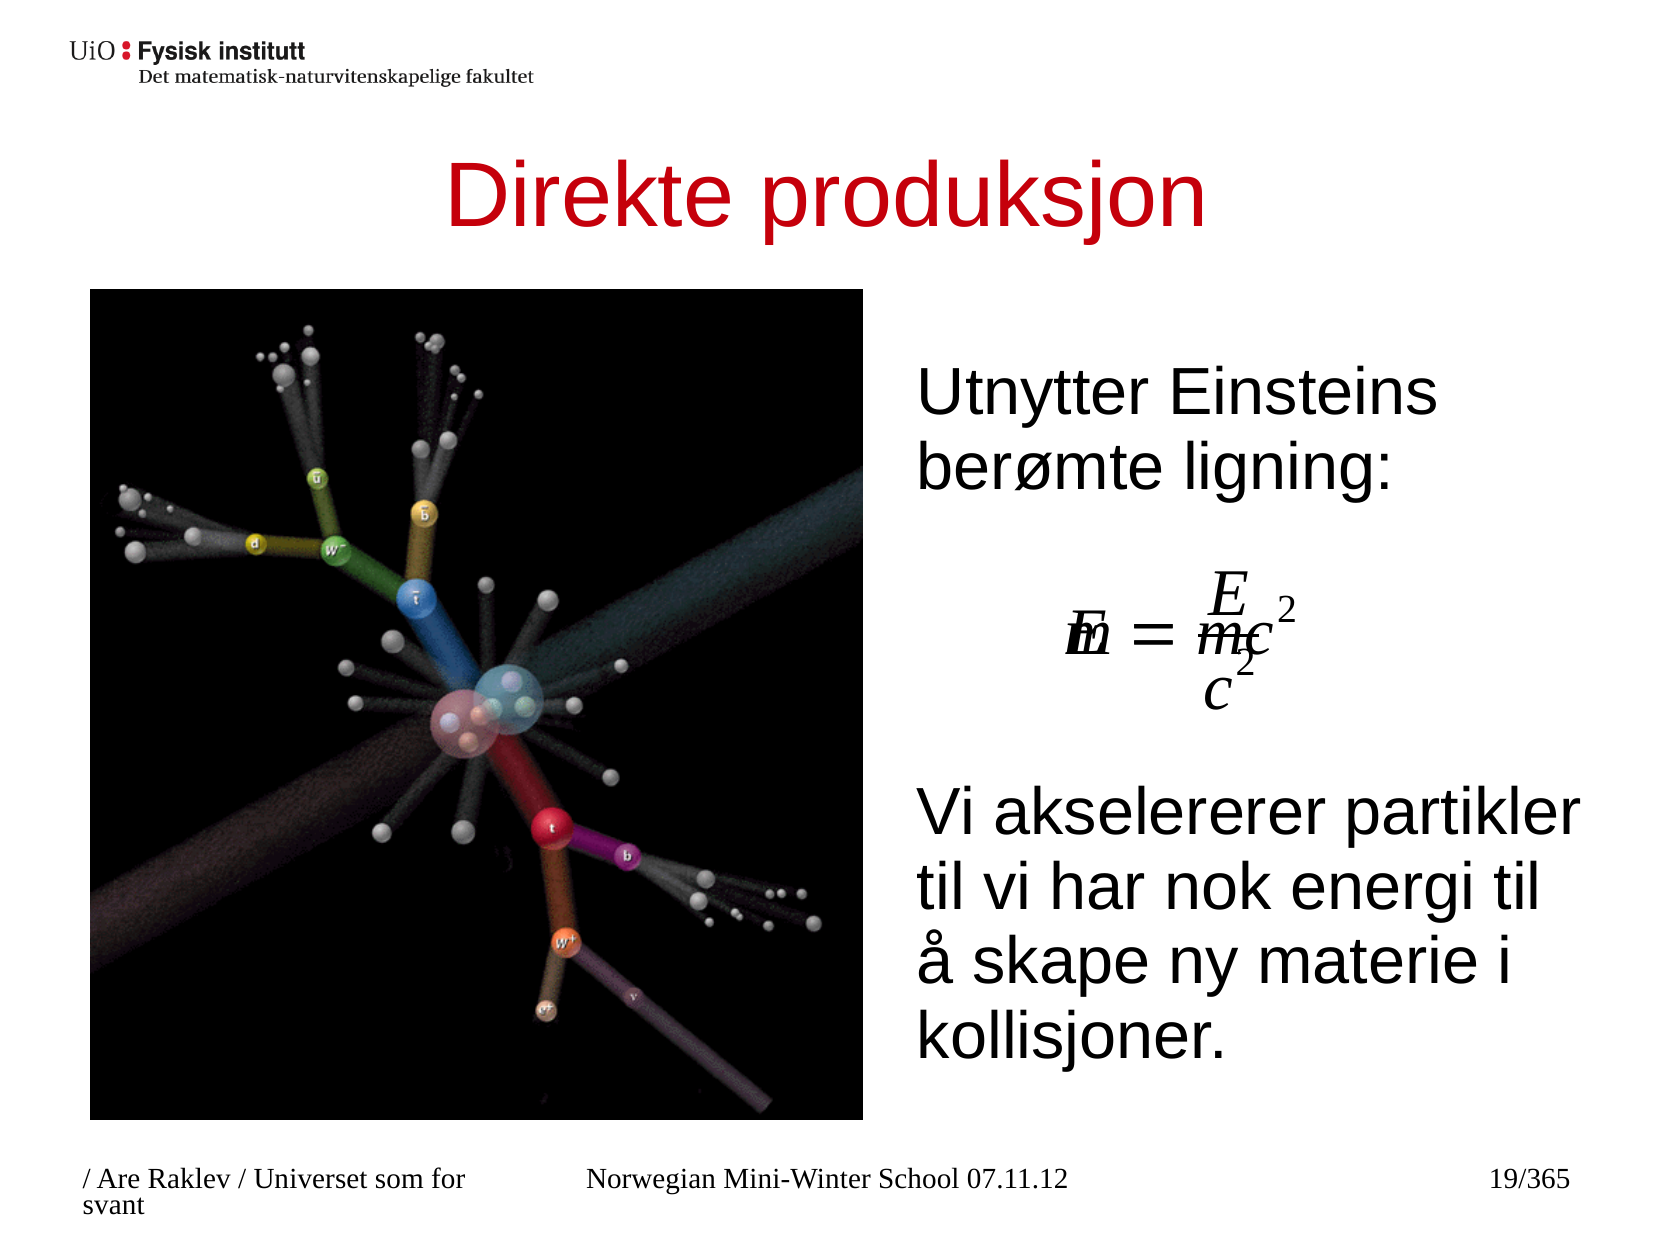

# Direkte produksjon
Utnytter Einsteins berømte ligning:
Vi akselererer partikler til vi har nok energi til å skape ny materie i kollisjoner.
/ Are Raklev / Universet som forsvant
Norwegian Mini-Winter School 07.11.12
19